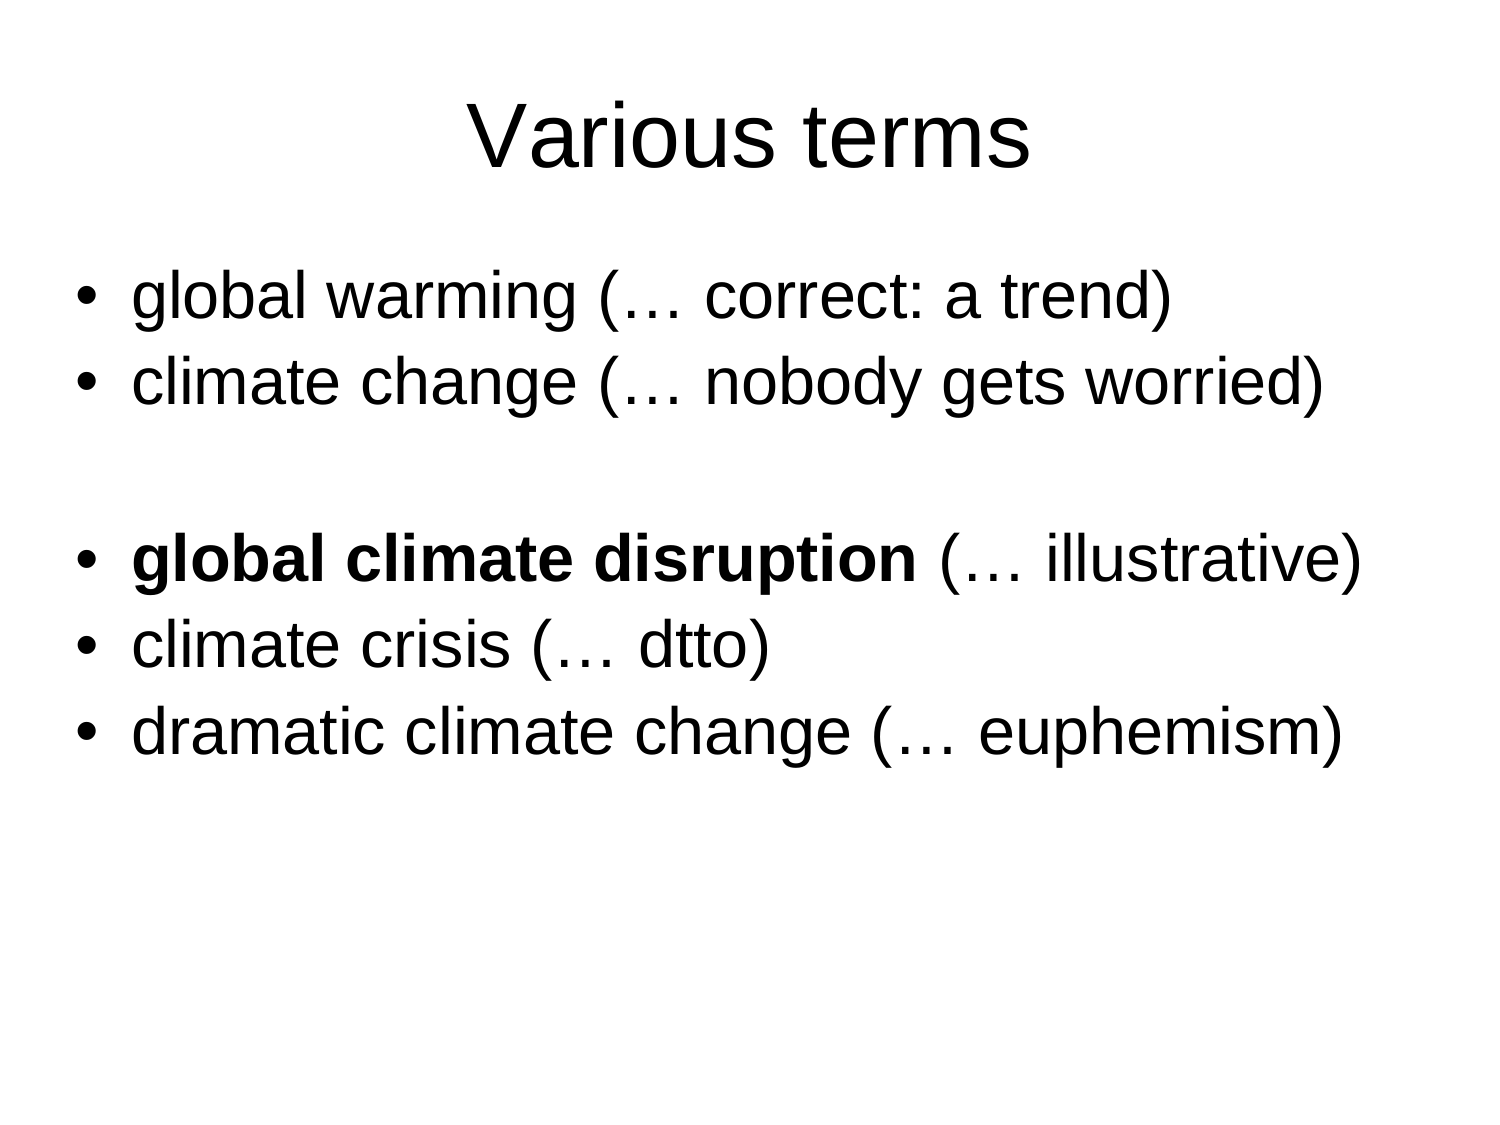

# Various terms
global warming (… correct: a trend)
climate change (… nobody gets worried)
global climate disruption (… illustrative)
climate crisis (… dtto)
dramatic climate change (… euphemism)